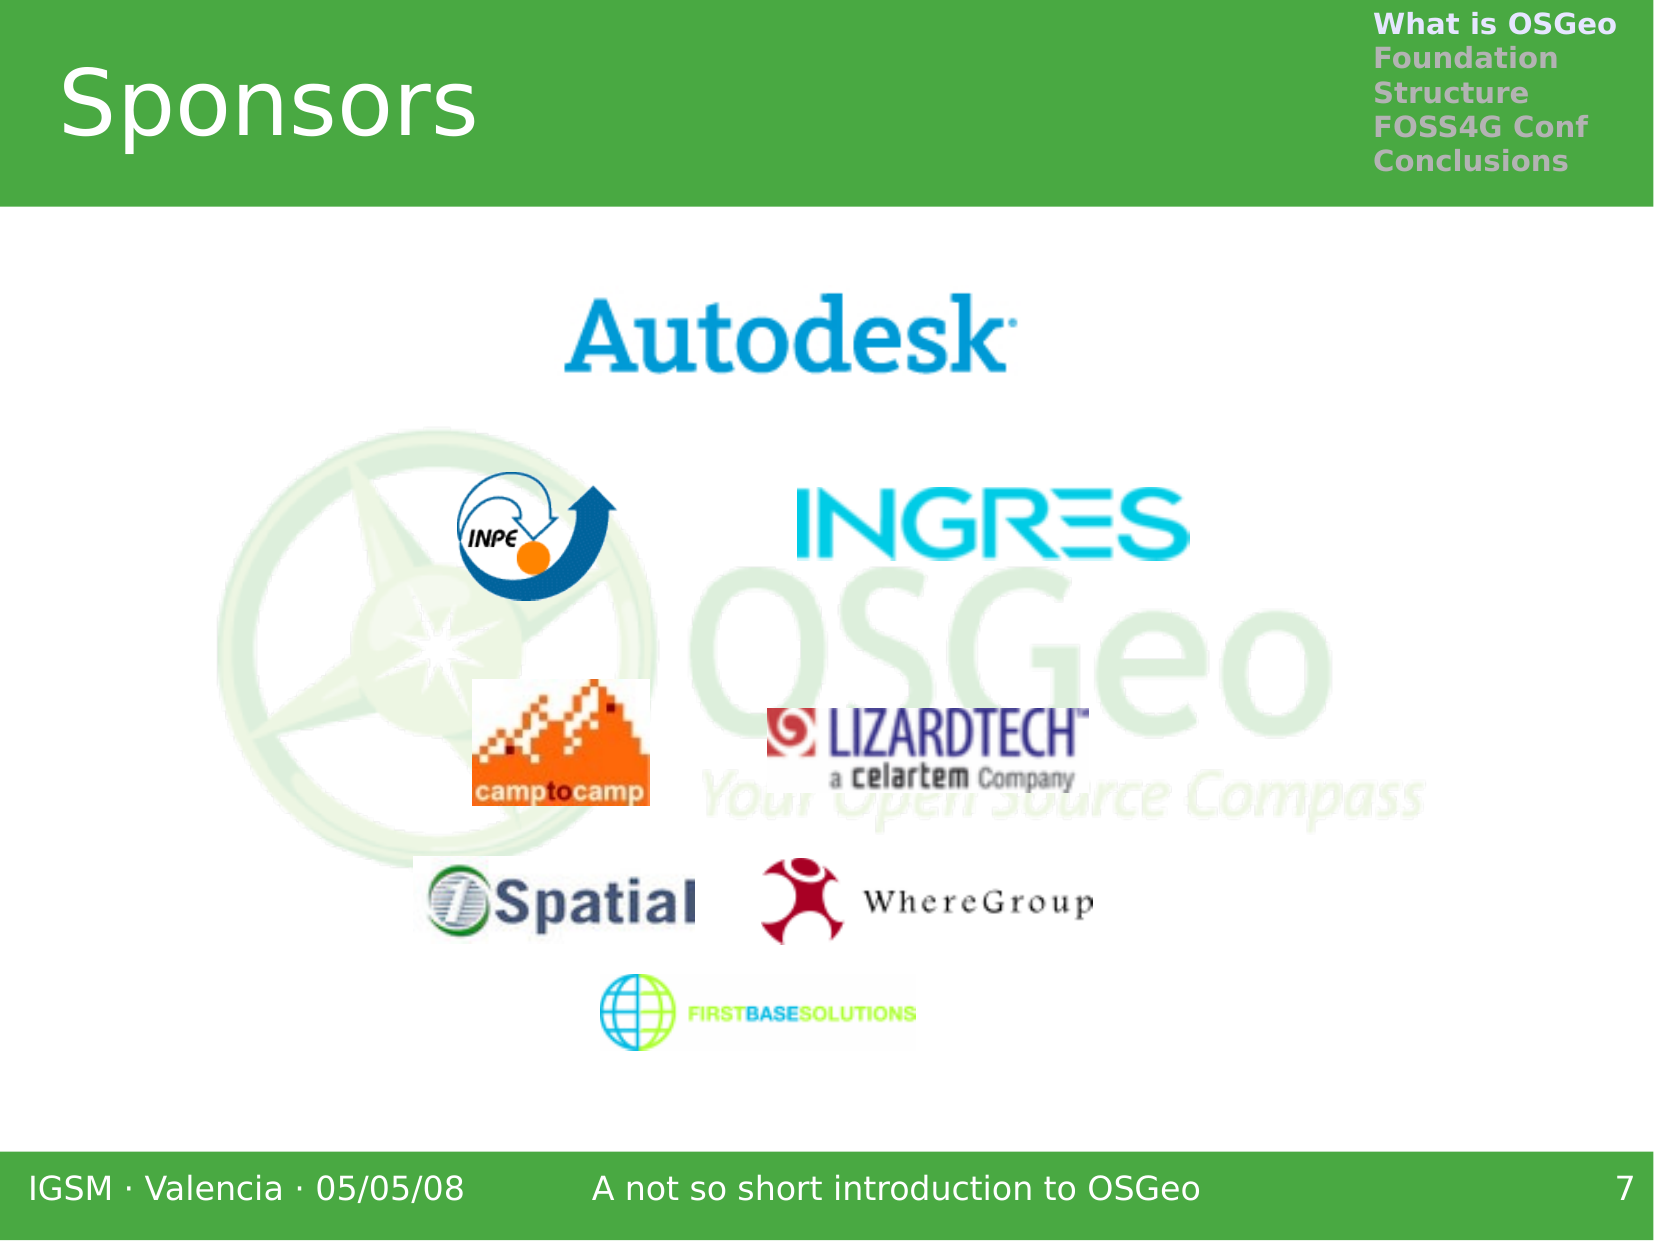

What is OSGeo
Foundation Structure
FOSS4G Conf
Conclusions
# Sponsors
IGSM · Valencia · 05/05/08
A not so short introduction to OSGeo
7